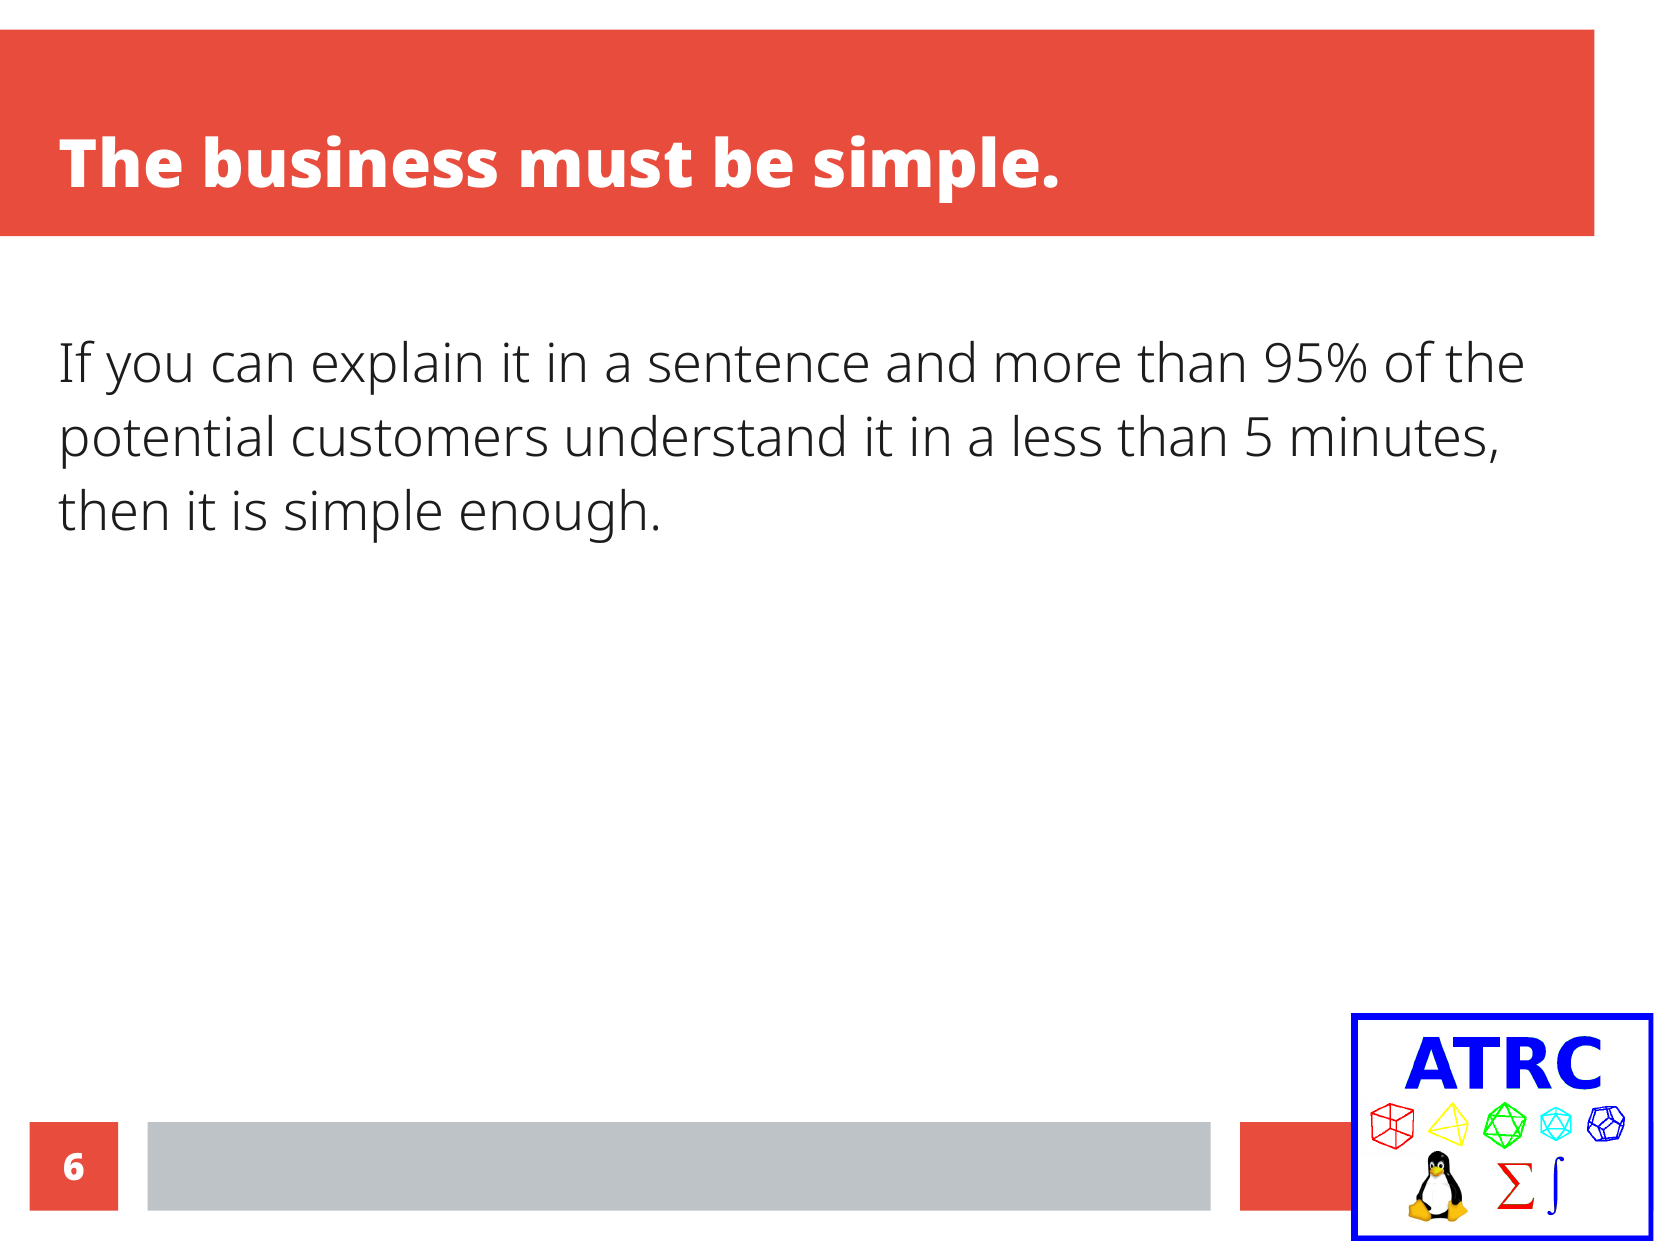

# The business must be simple.
If you can explain it in a sentence and more than 95% of the potential customers understand it in a less than 5 minutes, then it is simple enough.
6